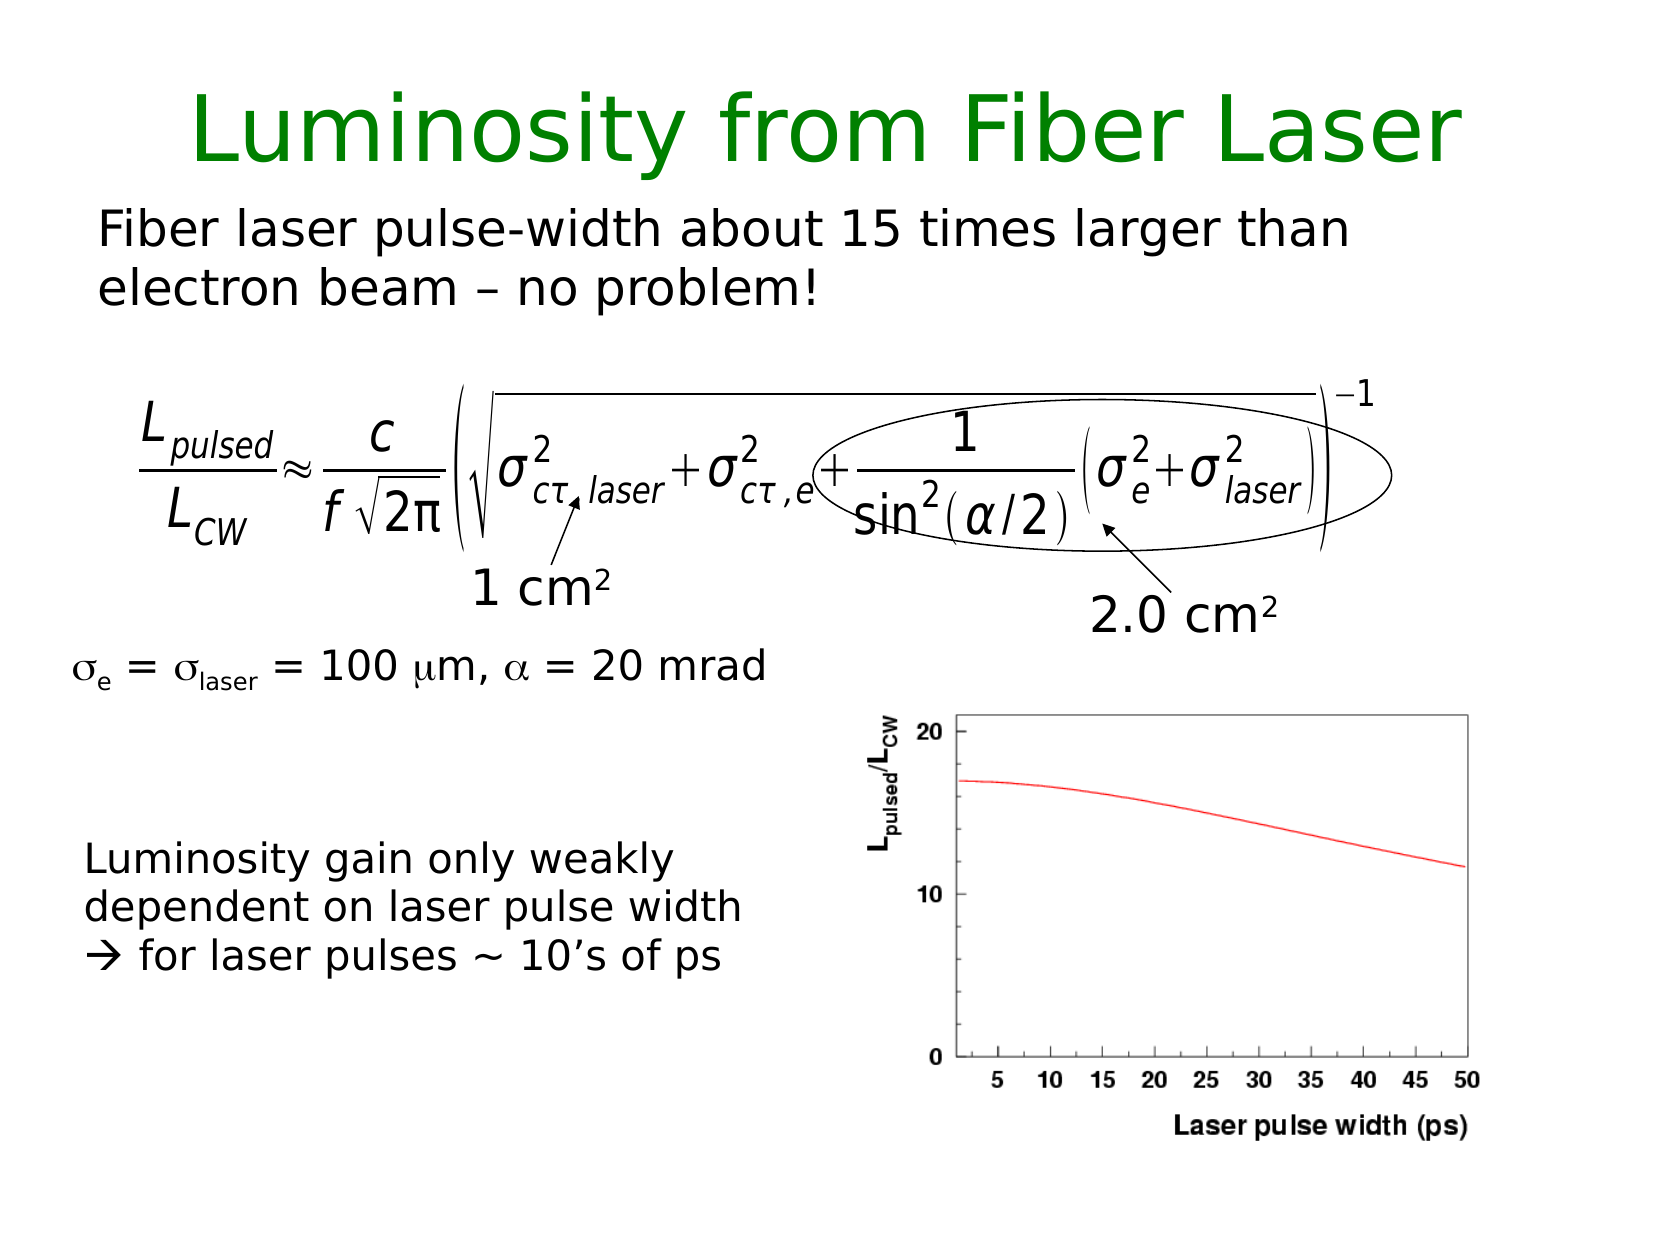

# Luminosity from Fiber Laser
Fiber laser pulse-width about 15 times larger than electron beam – no problem!
1 cm2
2.0 cm2
e = laser = 100 m,  = 20 mrad
Luminosity gain only weakly dependent on laser pulse width
 for laser pulses ~ 10’s of ps